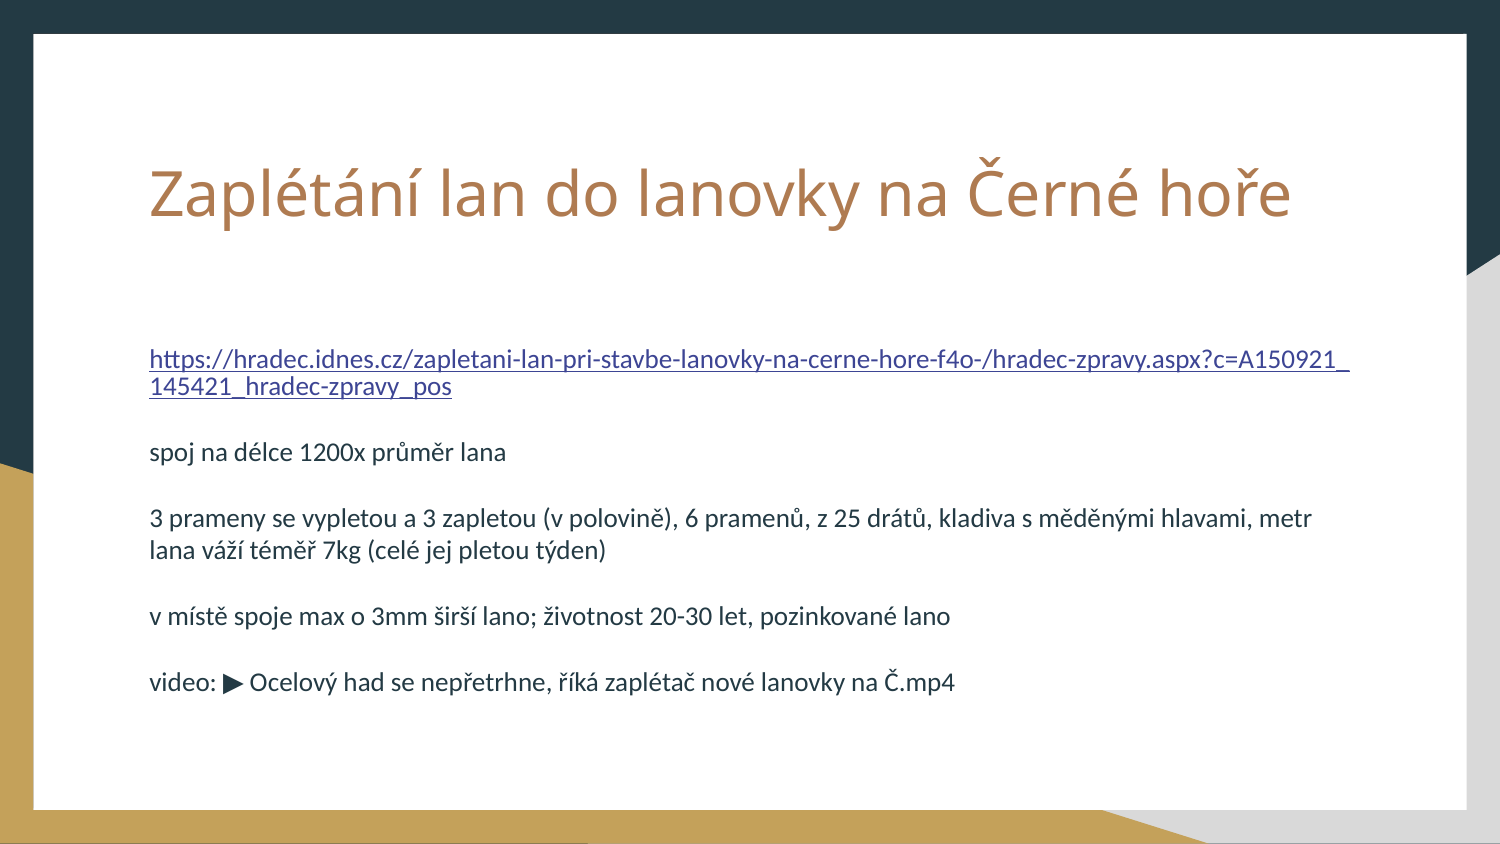

# Zaplétání lan do lanovky na Černé hoře
https://hradec.idnes.cz/zapletani-lan-pri-stavbe-lanovky-na-cerne-hore-f4o-/hradec-zpravy.aspx?c=A150921_145421_hradec-zpravy_pos
spoj na délce 1200x průměr lana
3 prameny se vypletou a 3 zapletou (v polovině), 6 pramenů, z 25 drátů, kladiva s měděnými hlavami, metr lana váží téměř 7kg (celé jej pletou týden)
v místě spoje max o 3mm širší lano; životnost 20-30 let, pozinkované lano
video: ▶ Ocelový had se nepřetrhne, říká zaplétač nové lanovky na Č.mp4